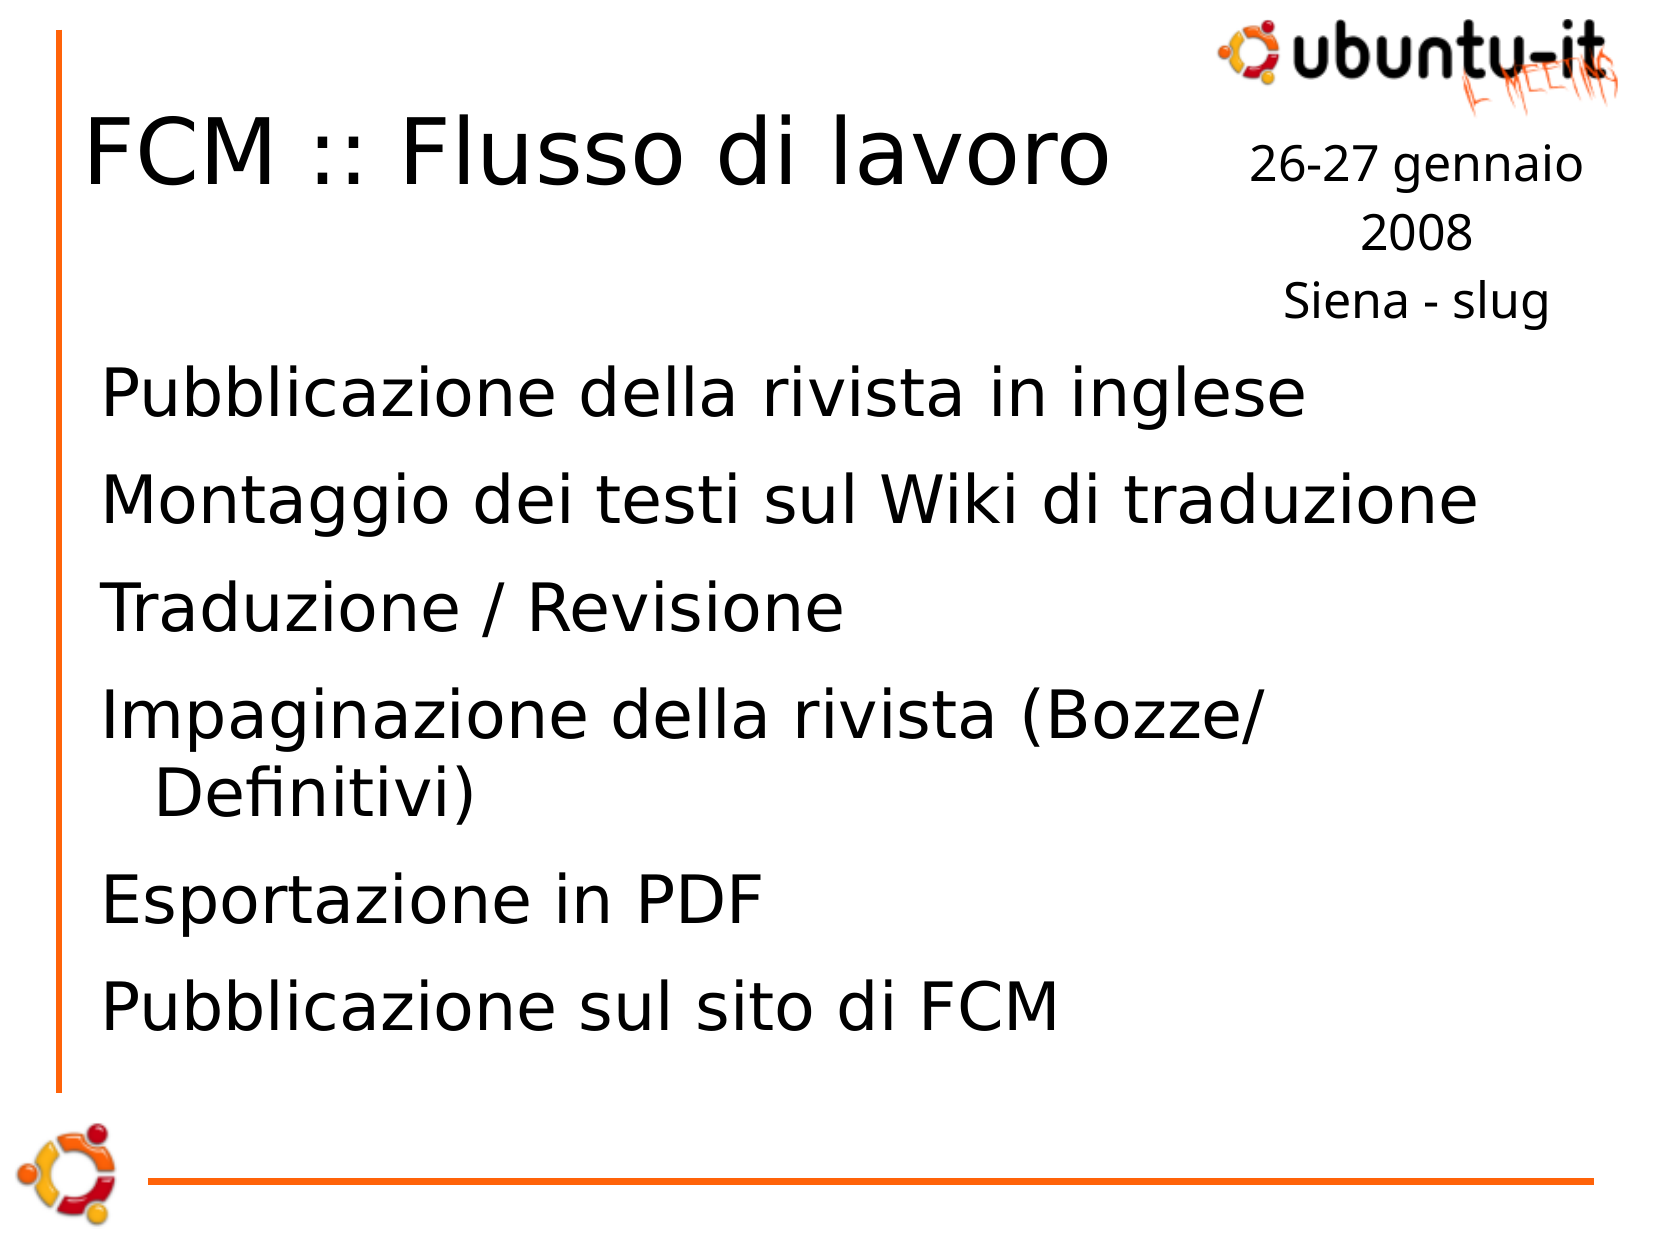

# FCM :: Flusso di lavoro
Pubblicazione della rivista in inglese
Montaggio dei testi sul Wiki di traduzione
Traduzione / Revisione
Impaginazione della rivista (Bozze/ Definitivi)
Esportazione in PDF
Pubblicazione sul sito di FCM